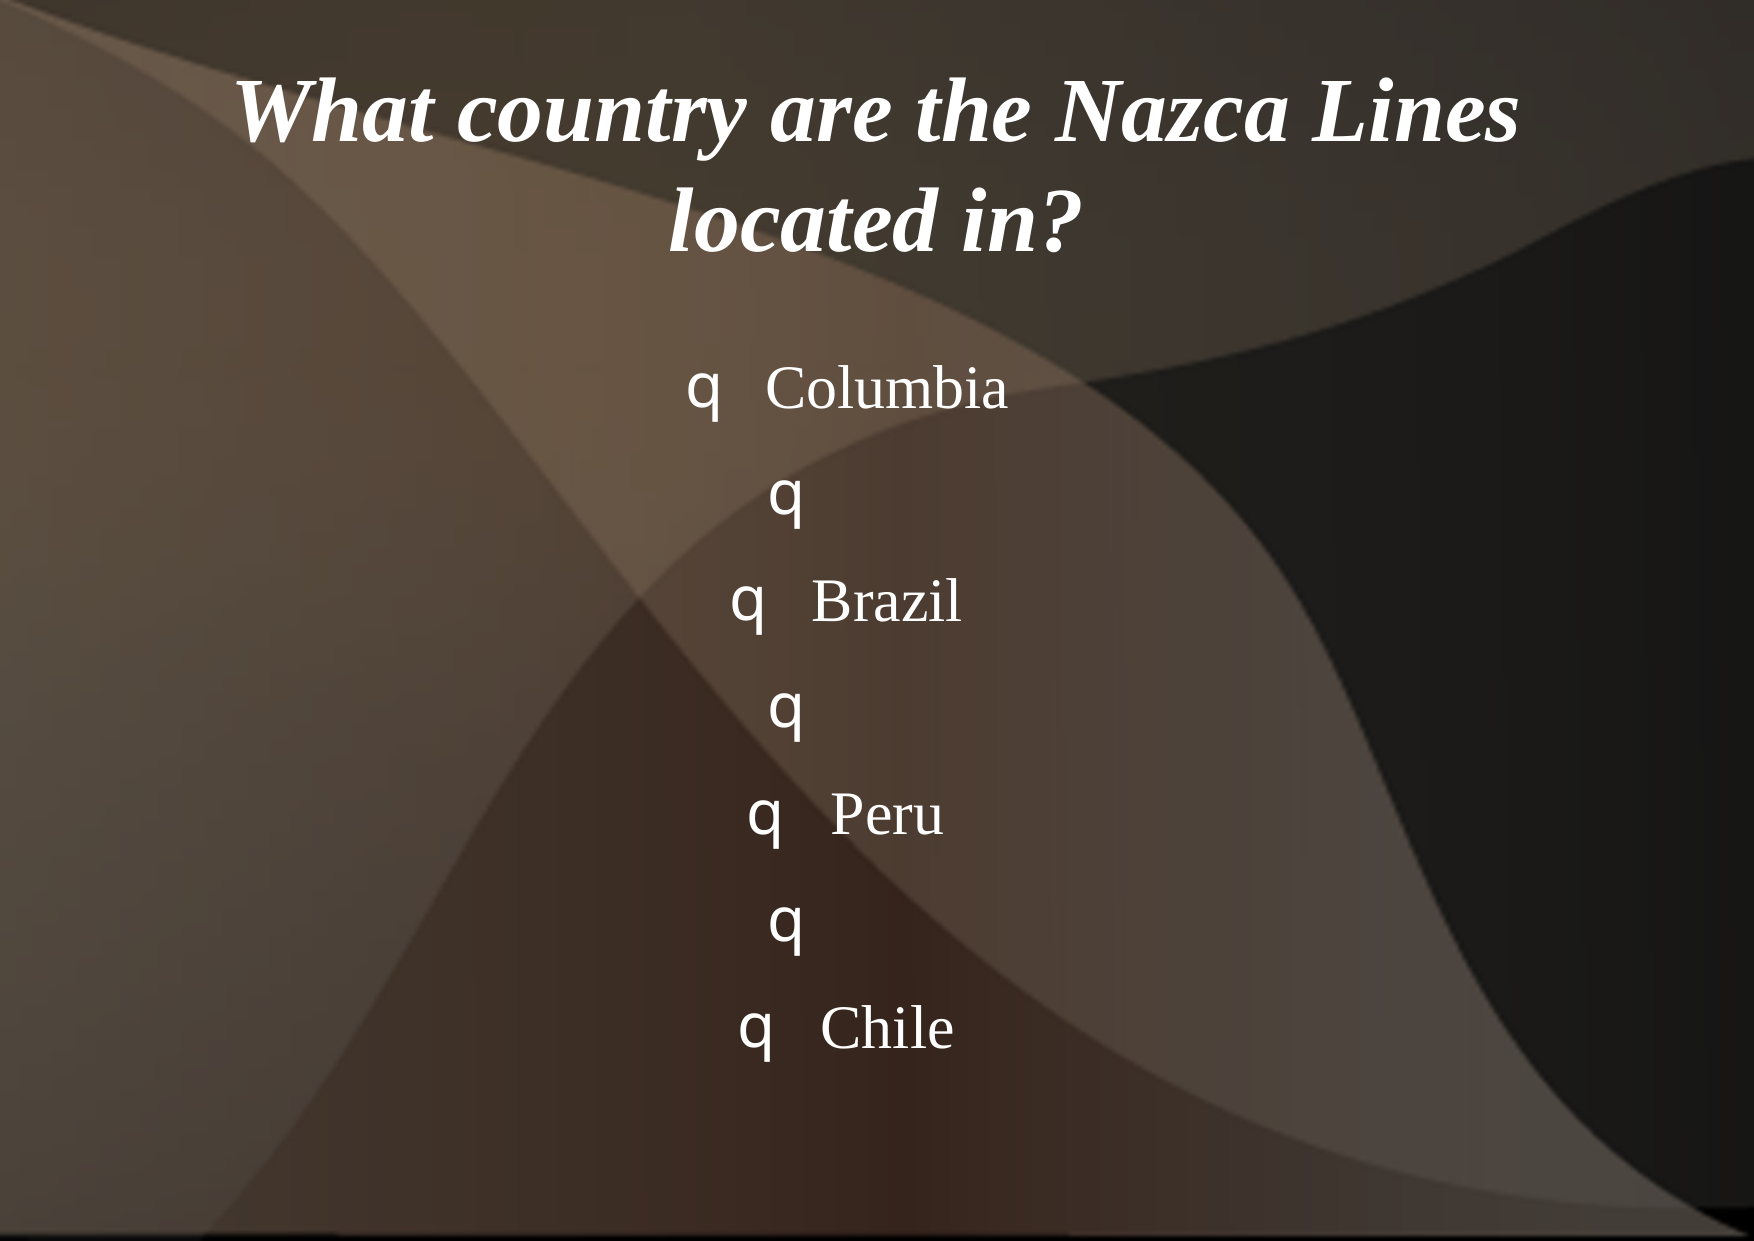

# What country are the Nazca Lines located in?
Columbia
Brazil
Peru
Chile